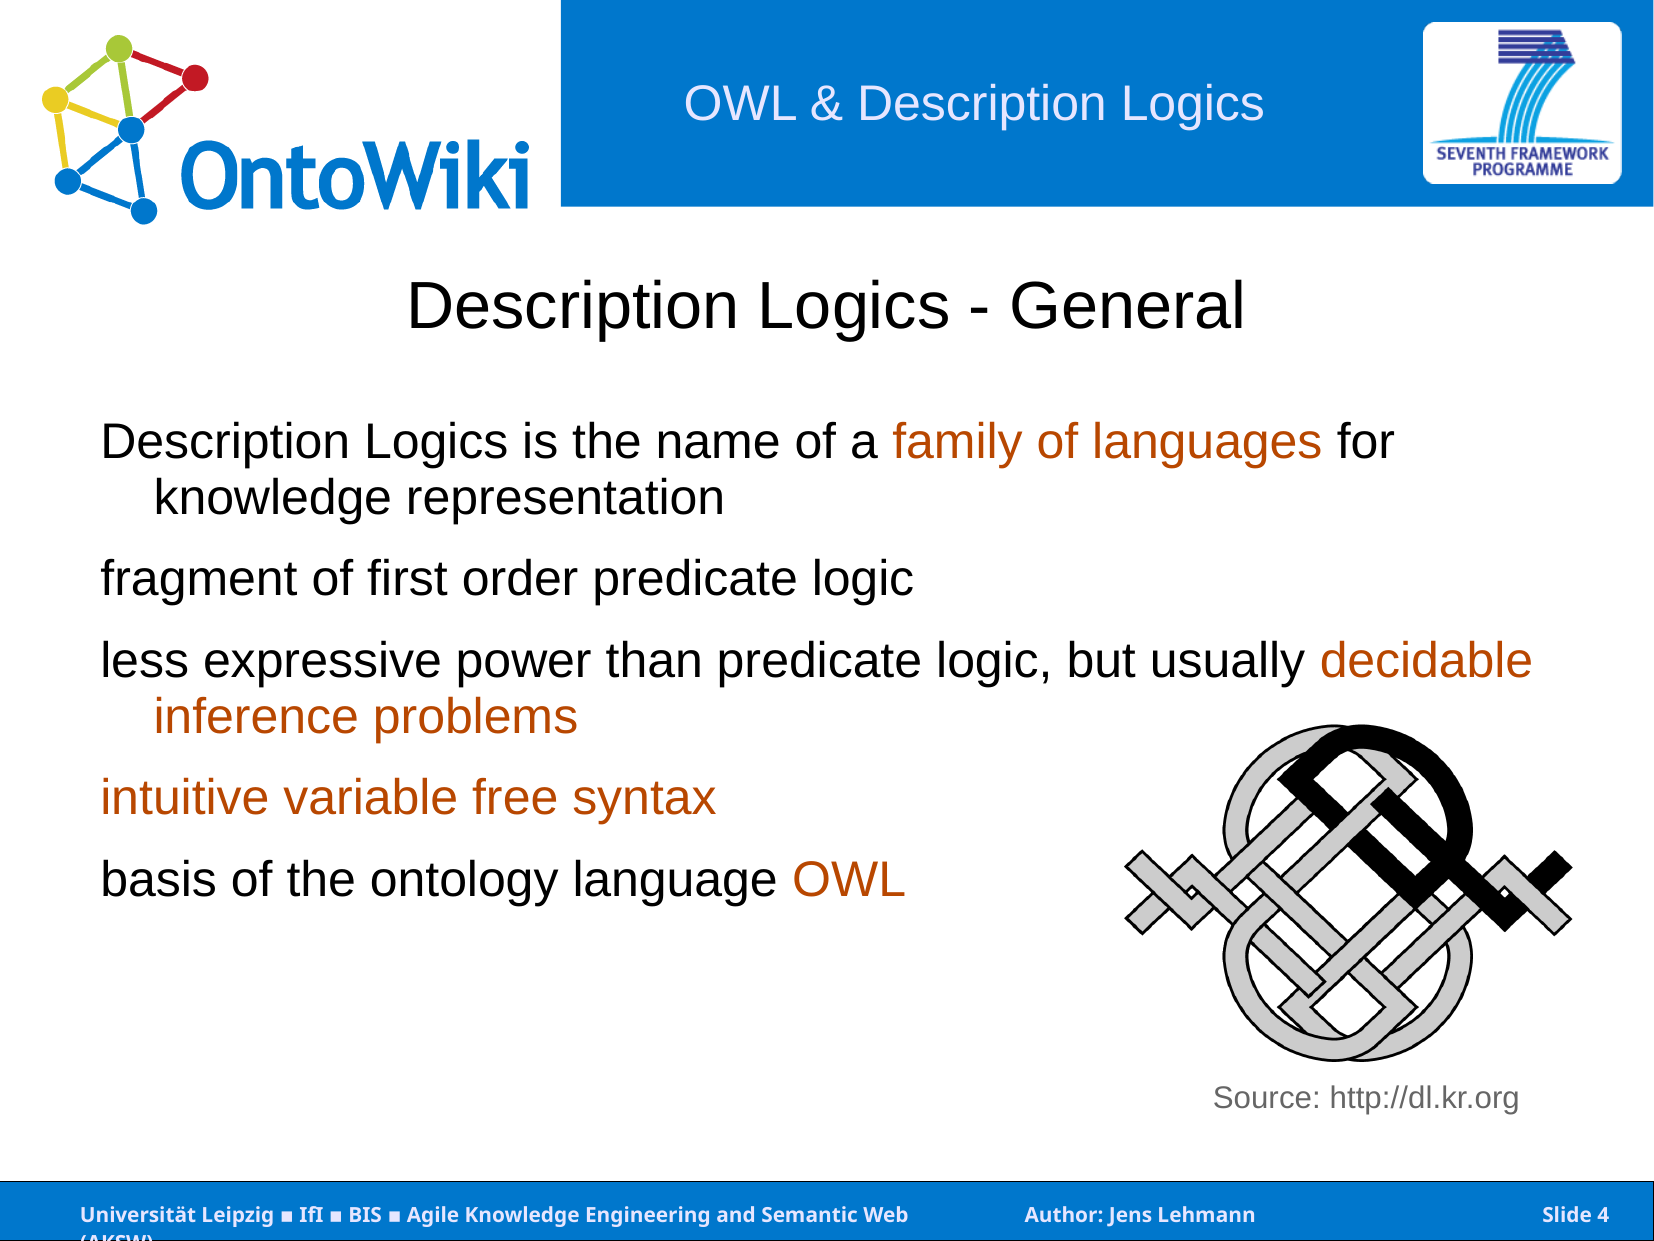

# Description Logics - General
Description Logics is the name of a family of languages for knowledge representation
fragment of ﬁrst order predicate logic
less expressive power than predicate logic, but usually decidable inference problems
intuitive variable free syntax
basis of the ontology language OWL
Source: http://dl.kr.org